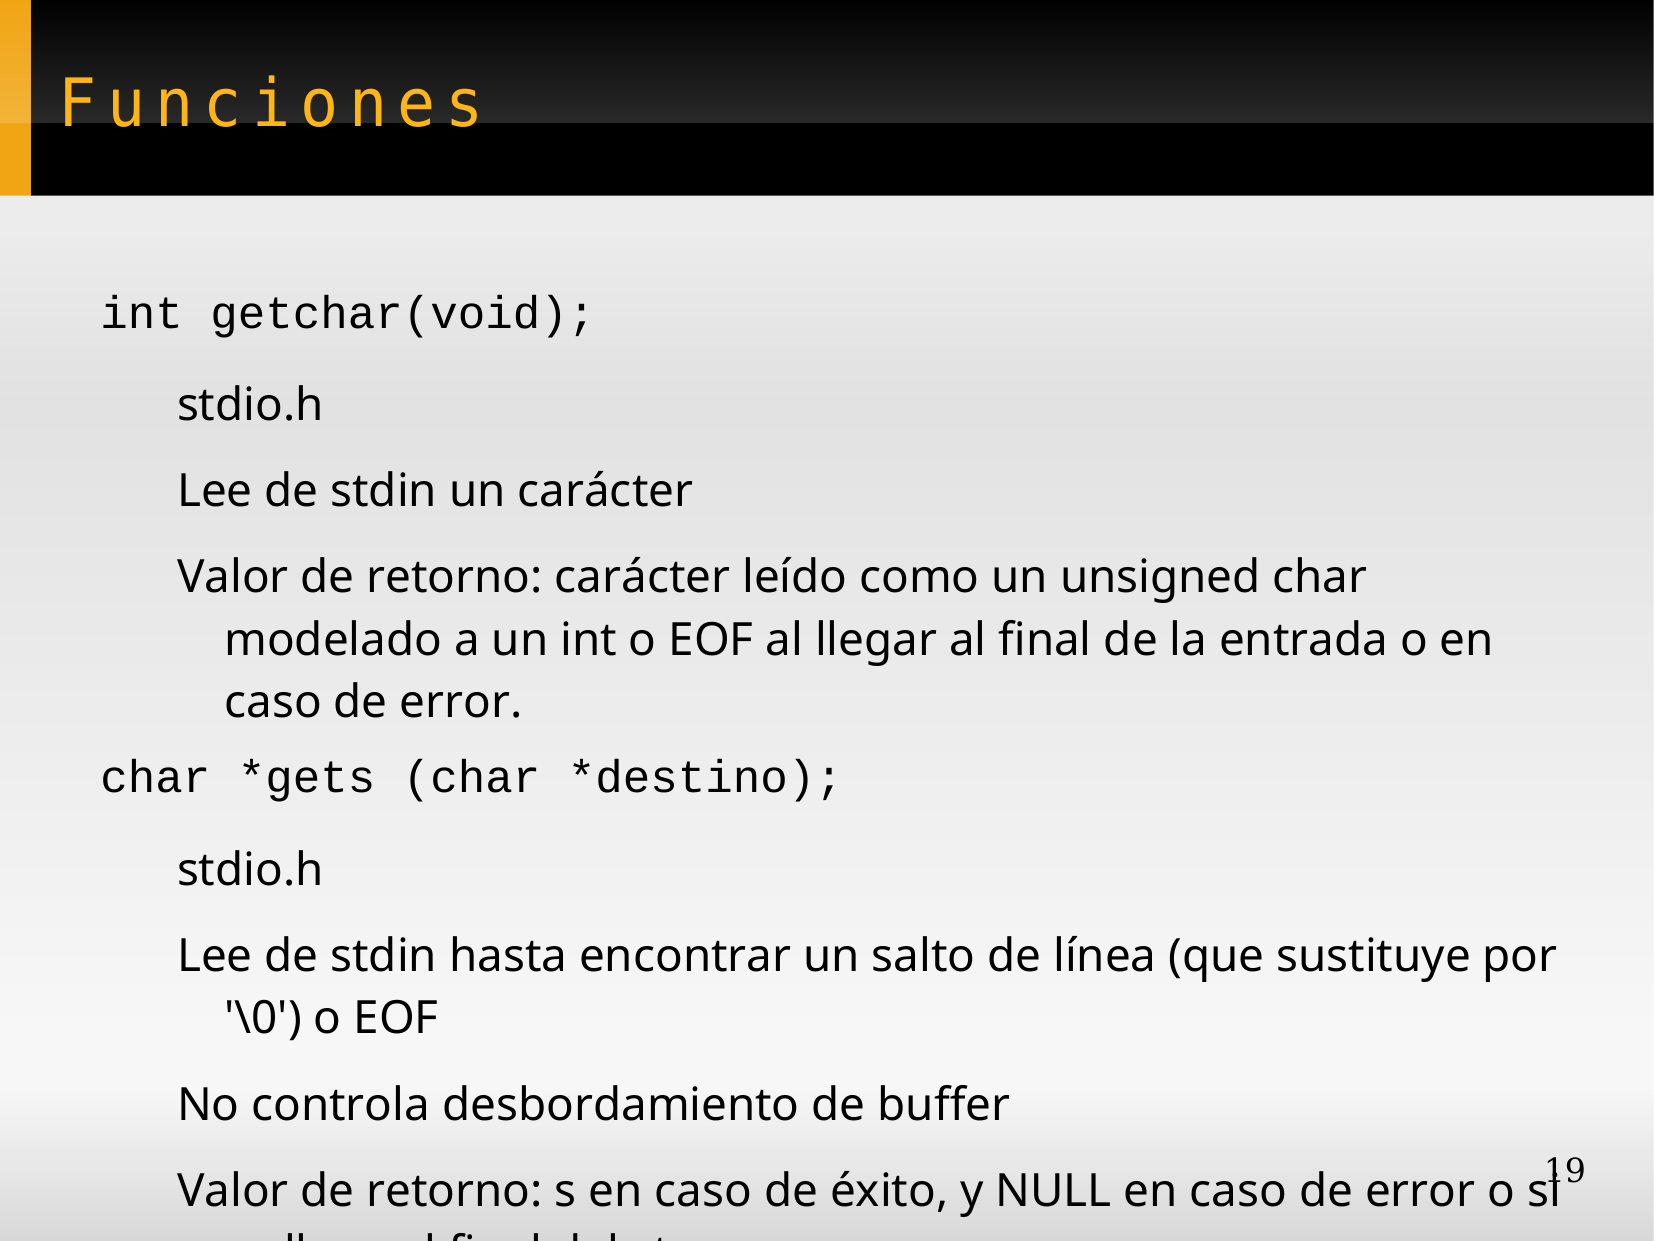

# Funciones
int getchar(void);
stdio.h
Lee de stdin un carácter
Valor de retorno: carácter leído como un unsigned char modelado a un int o EOF al llegar al final de la entrada o en caso de error.
char *gets (char *destino);
stdio.h
Lee de stdin hasta encontrar un salto de línea (que sustituye por '\0') o EOF
No controla desbordamiento de buffer
Valor de retorno: s en caso de éxito, y NULL en caso de error o si se llega al final del stream
19